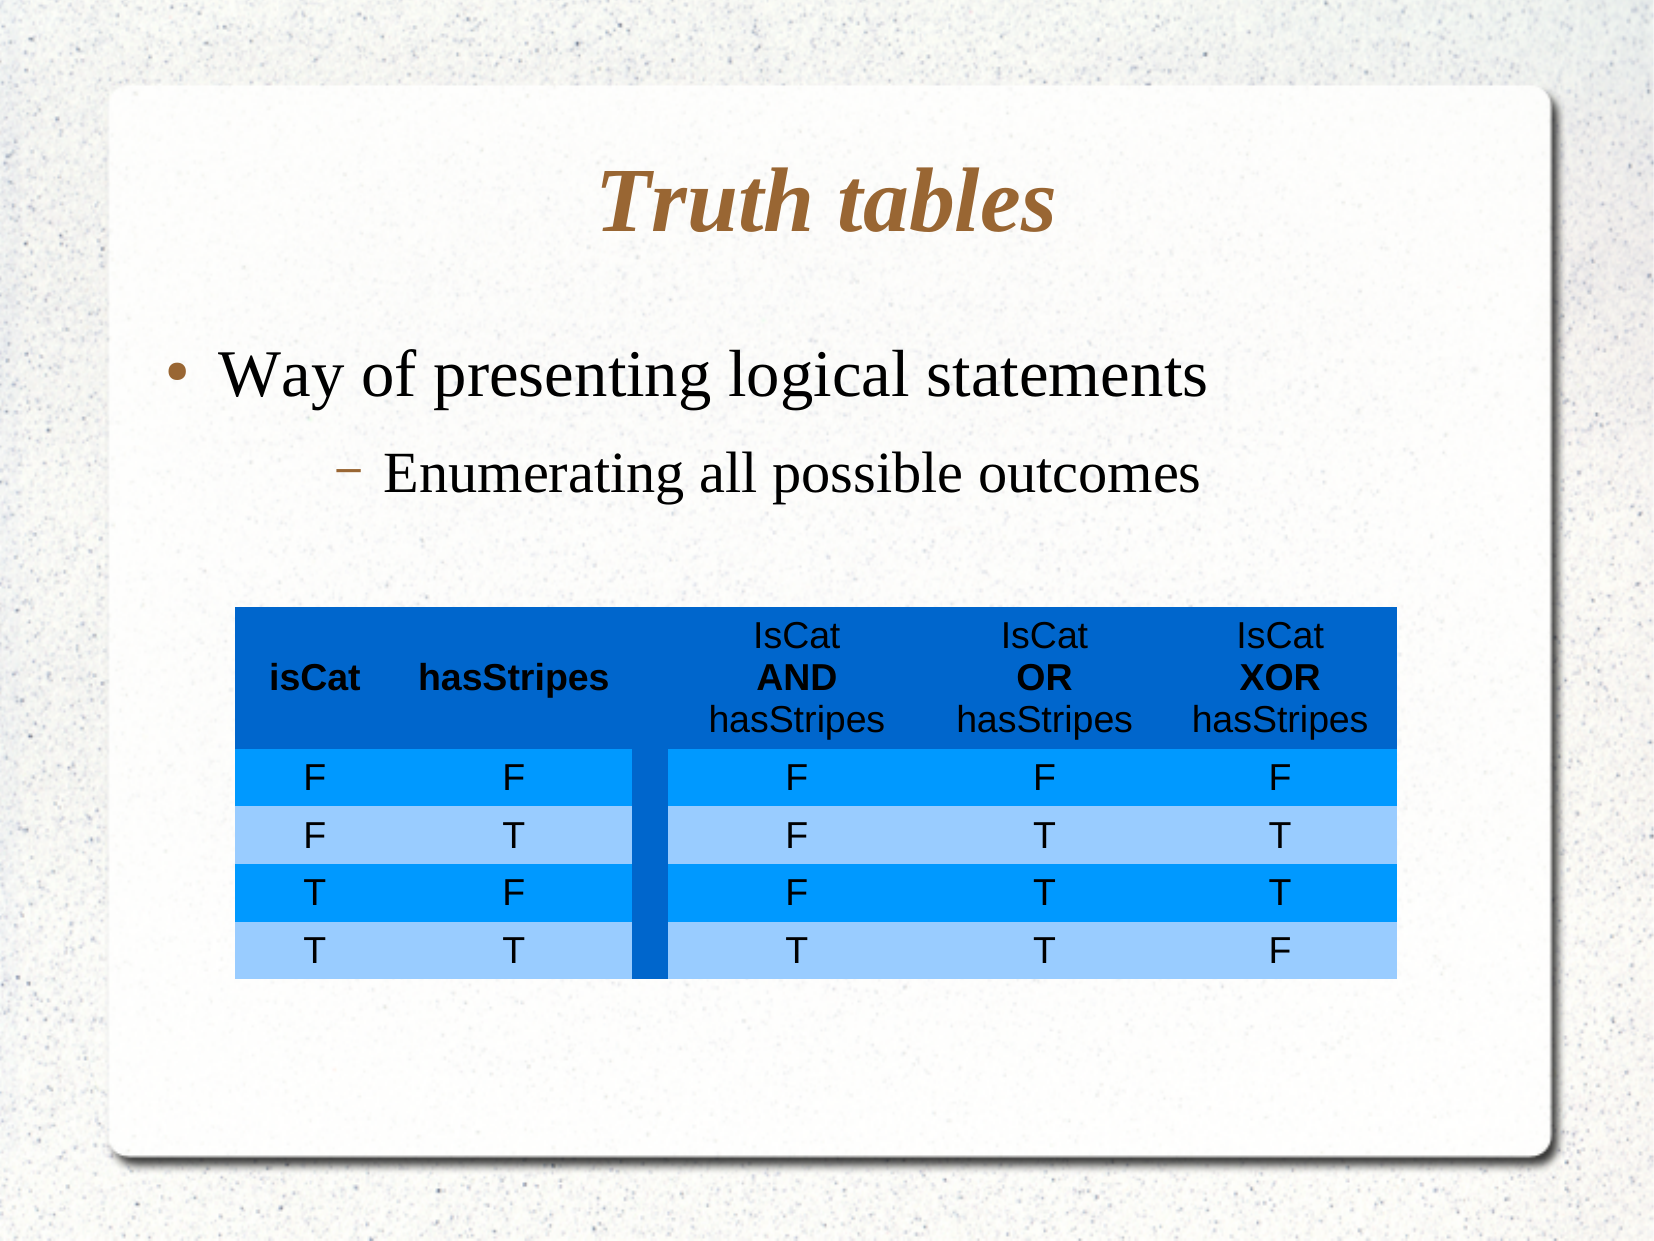

# Truth tables
Way of presenting logical statements
Enumerating all possible outcomes
| isCat | hasStripes | | IsCat AND hasStripes | IsCat OR hasStripes | IsCat XOR hasStripes |
| --- | --- | --- | --- | --- | --- |
| F | F | | F | F | F |
| F | T | | F | T | T |
| T | F | | F | T | T |
| T | T | | T | T | F |